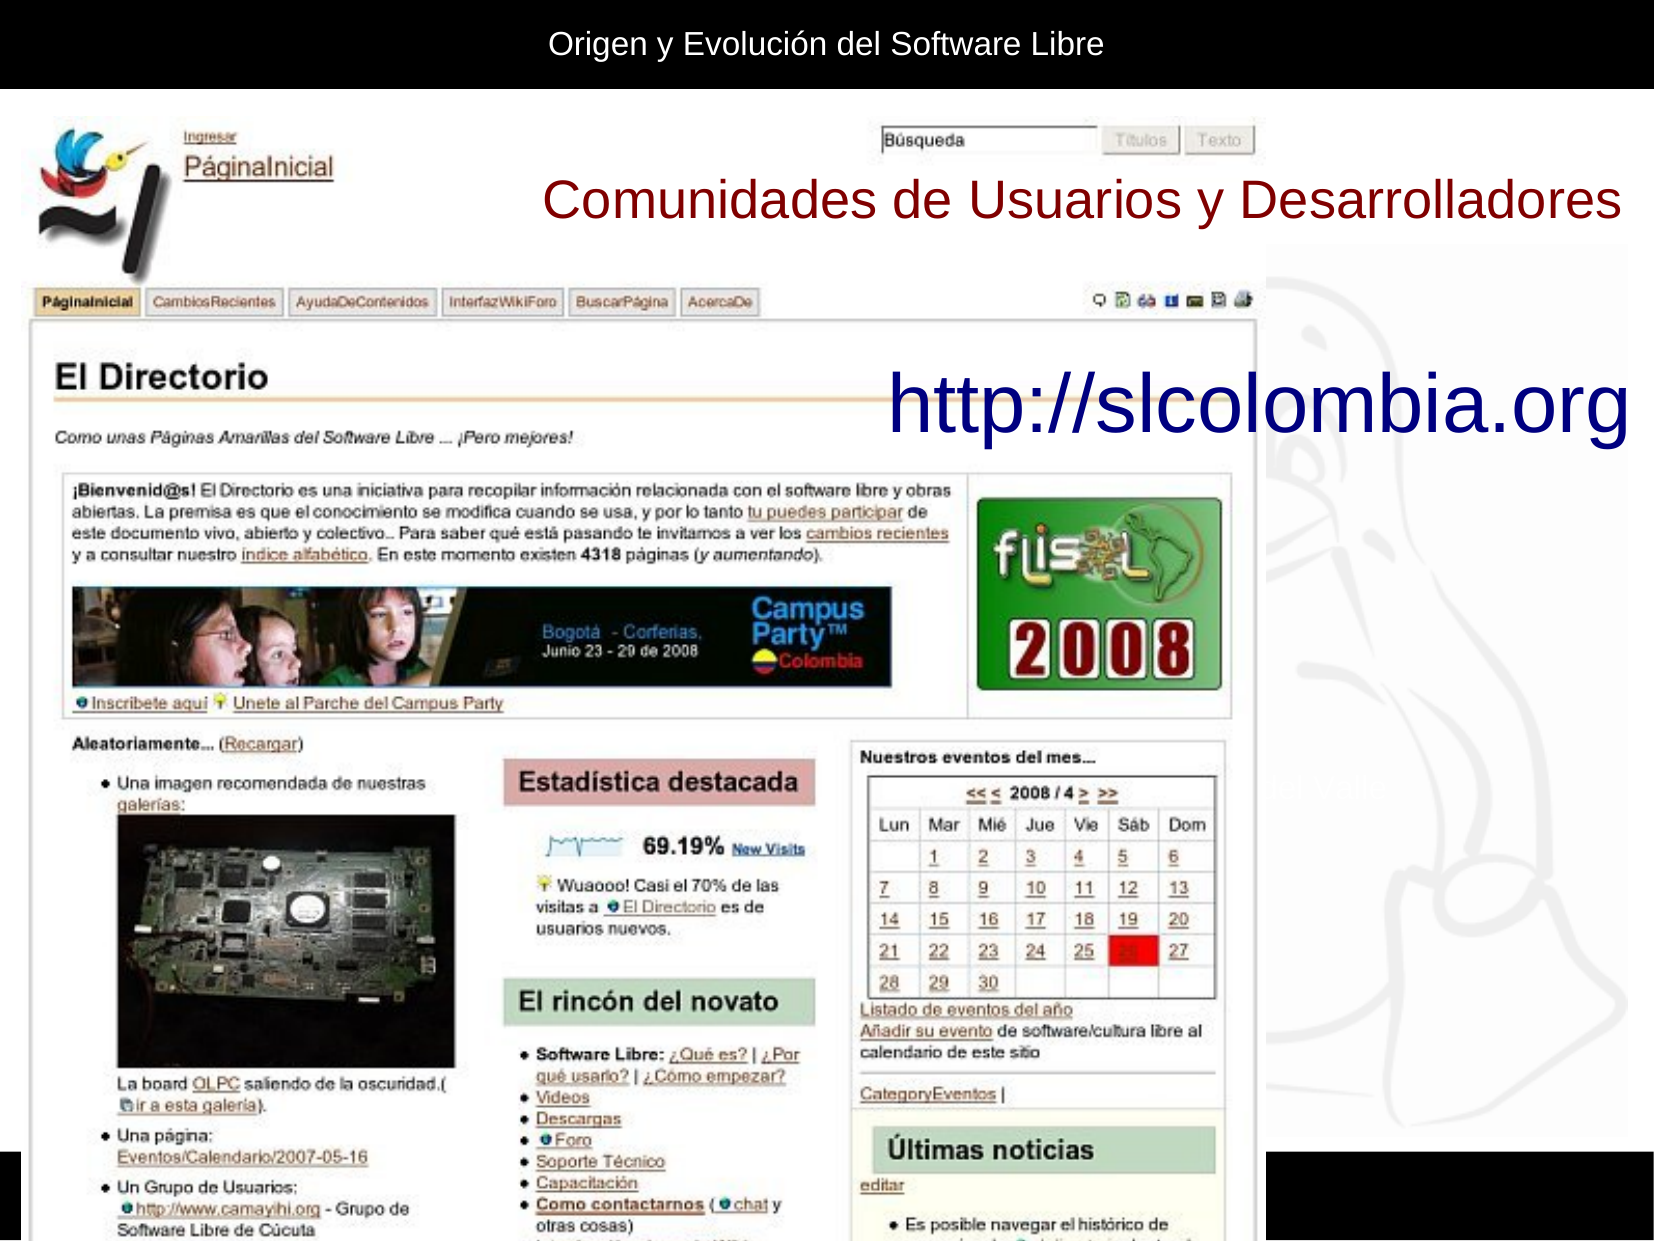

# Comunidades de Usuarios y Desarrolladores
http://slcolombia.org